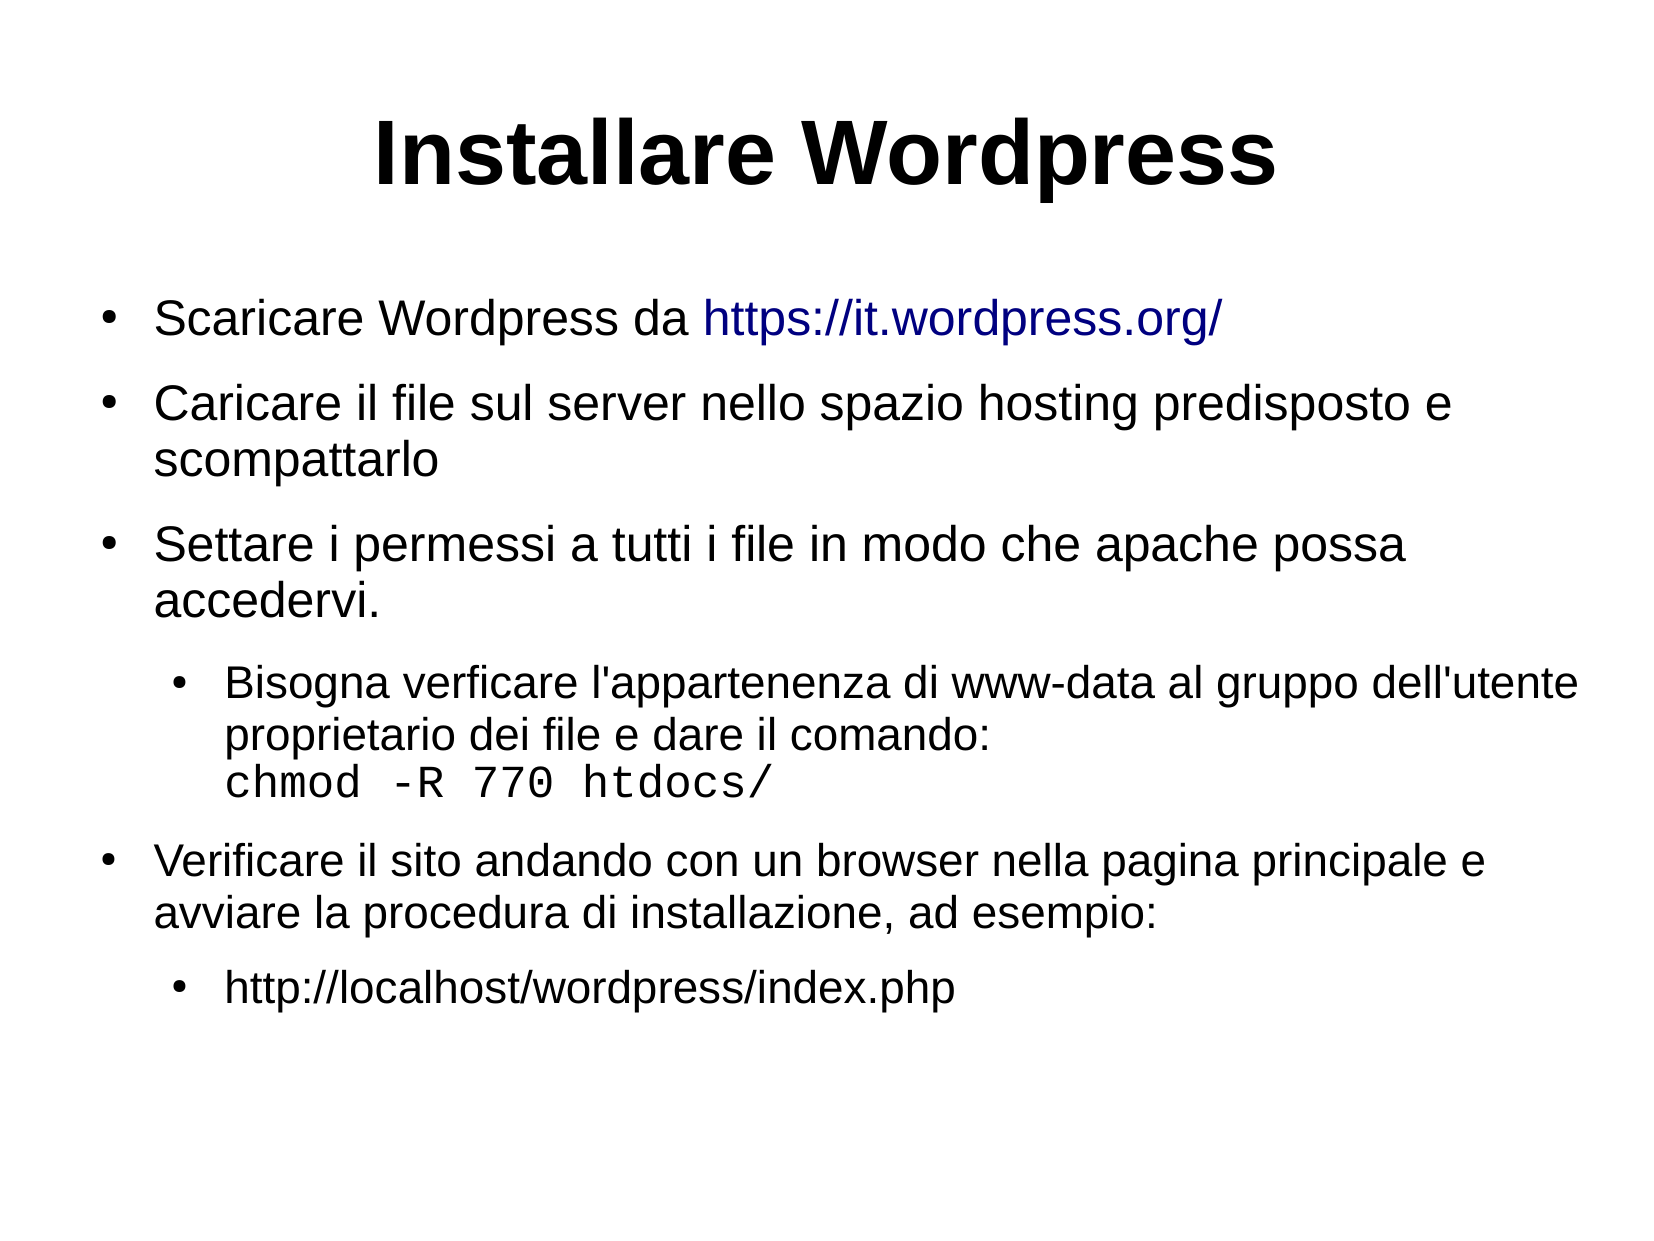

# Installare Wordpress
Scaricare Wordpress da https://it.wordpress.org/
Caricare il file sul server nello spazio hosting predisposto e scompattarlo
Settare i permessi a tutti i file in modo che apache possa accedervi.
Bisogna verficare l'appartenenza di www-data al gruppo dell'utente proprietario dei file e dare il comando:
chmod -R 770 htdocs/
Verificare il sito andando con un browser nella pagina principale e avviare la procedura di installazione, ad esempio:
http://localhost/wordpress/index.php